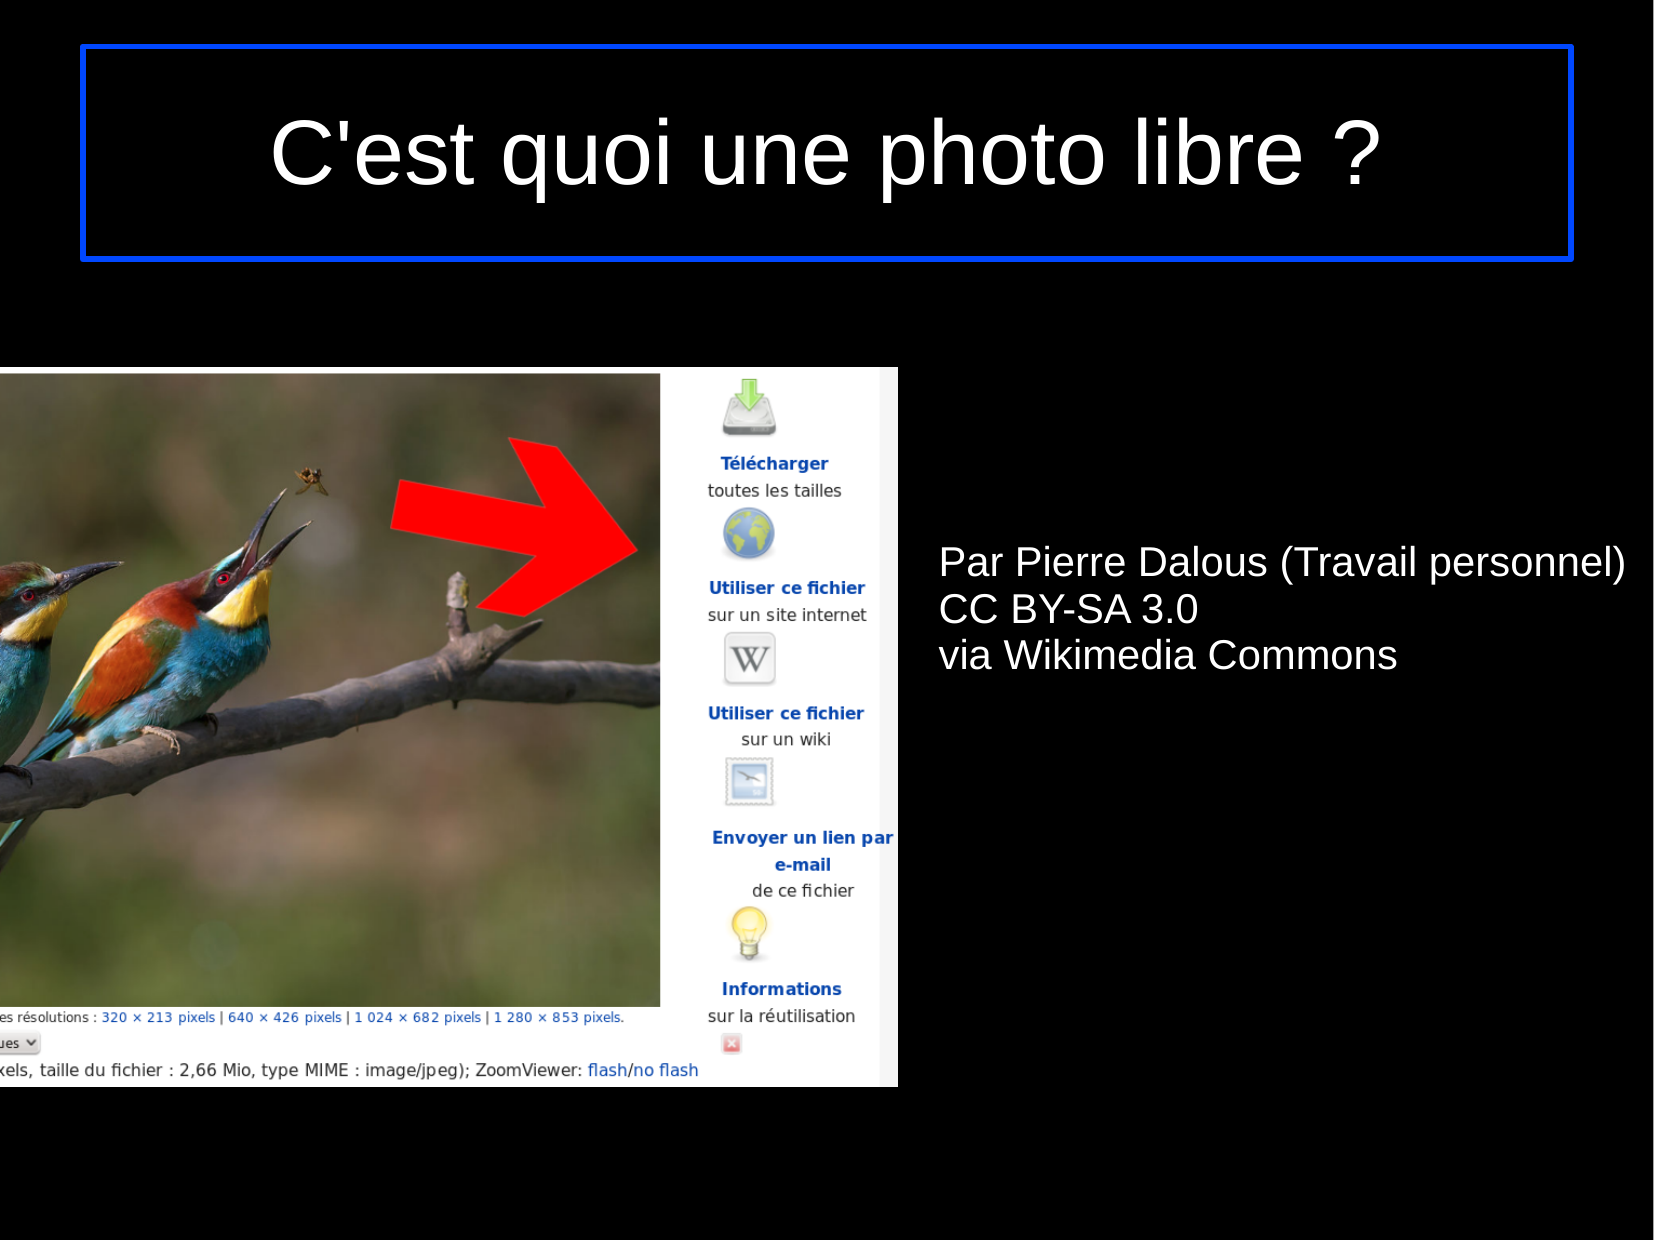

# C'est quoi une photo libre ?
Par Pierre Dalous (Travail personnel)
CC BY-SA 3.0
via Wikimedia Commons